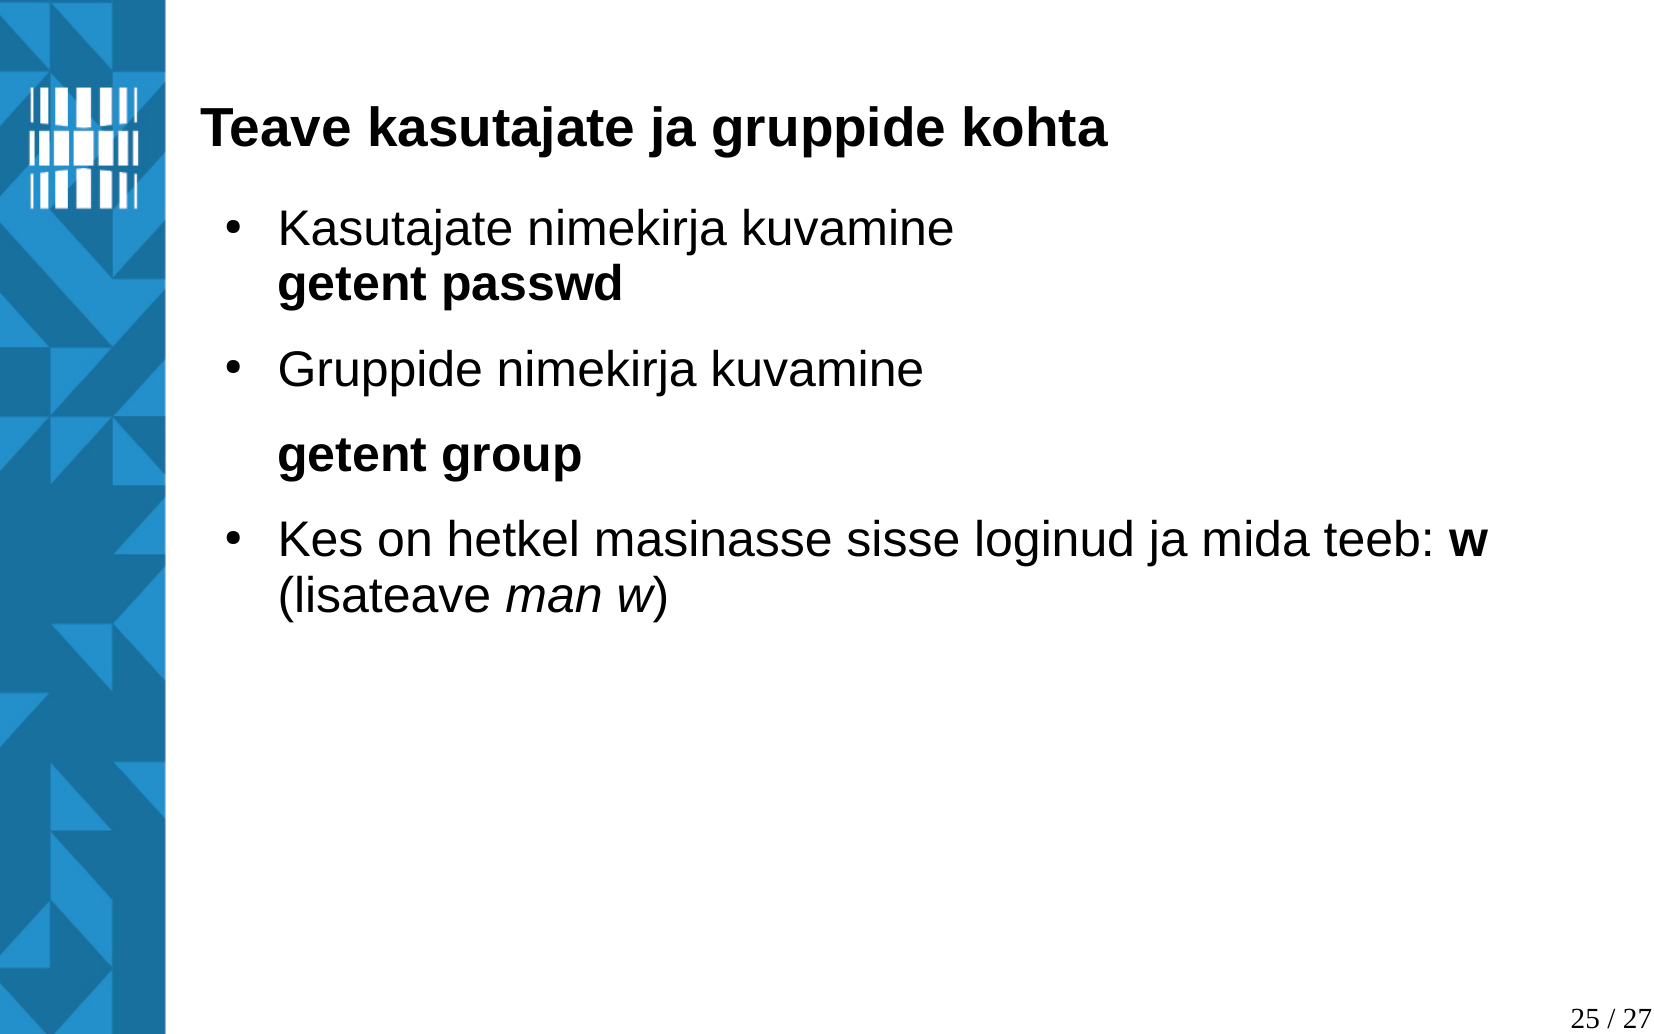

# Teave kasutajate ja gruppide kohta
Kasutajate nimekirja kuvamine
getent passwd
Gruppide nimekirja kuvamine
getent group
Kes on hetkel masinasse sisse loginud ja mida teeb: w
(lisateave man w)
25